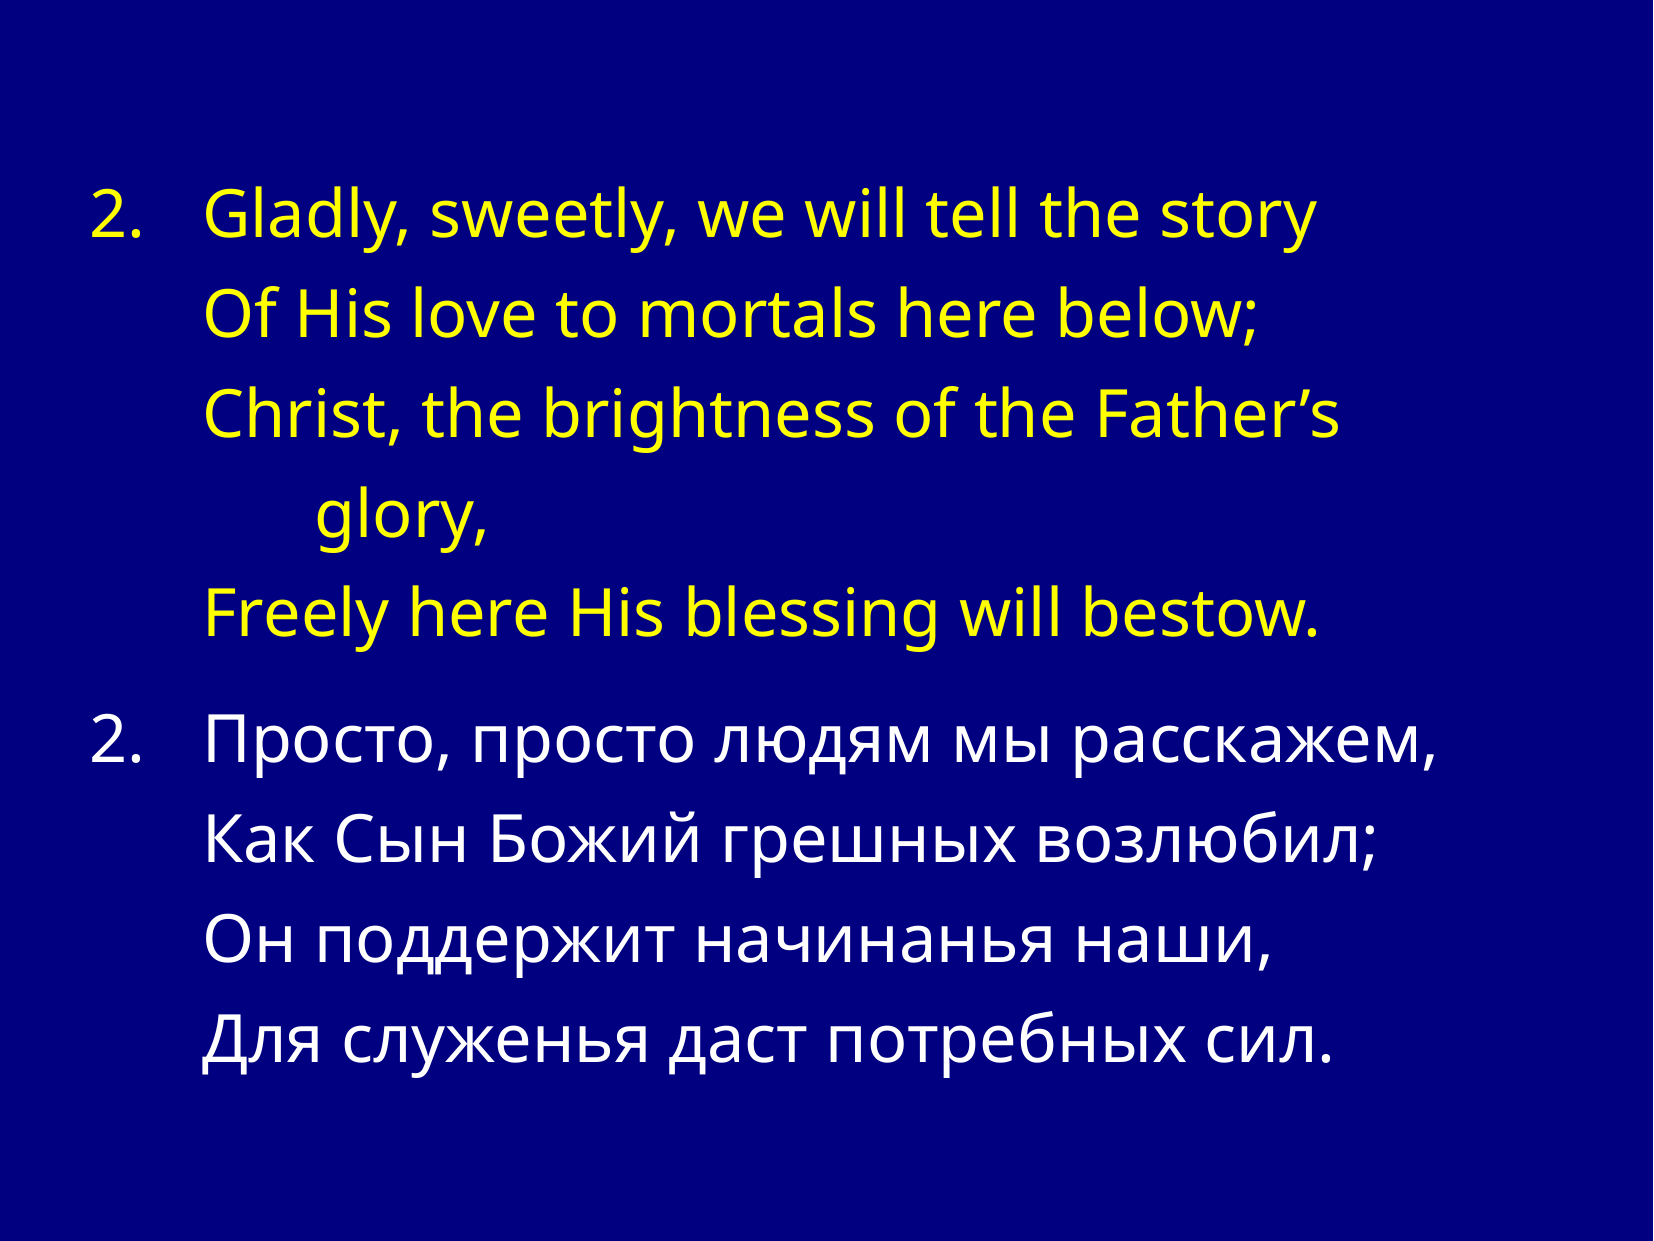

2.	Gladly, sweetly, we will tell the story
	Of His love to mortals here below;
	Christ, the brightness of the Father’s
		glory,
	Freely here His blessing will bestow.
2.	Просто, просто людям мы расскажем,
	Как Сын Божий грешных возлюбил;
	Он поддержит начинанья наши,
	Для служенья даст потребных сил.